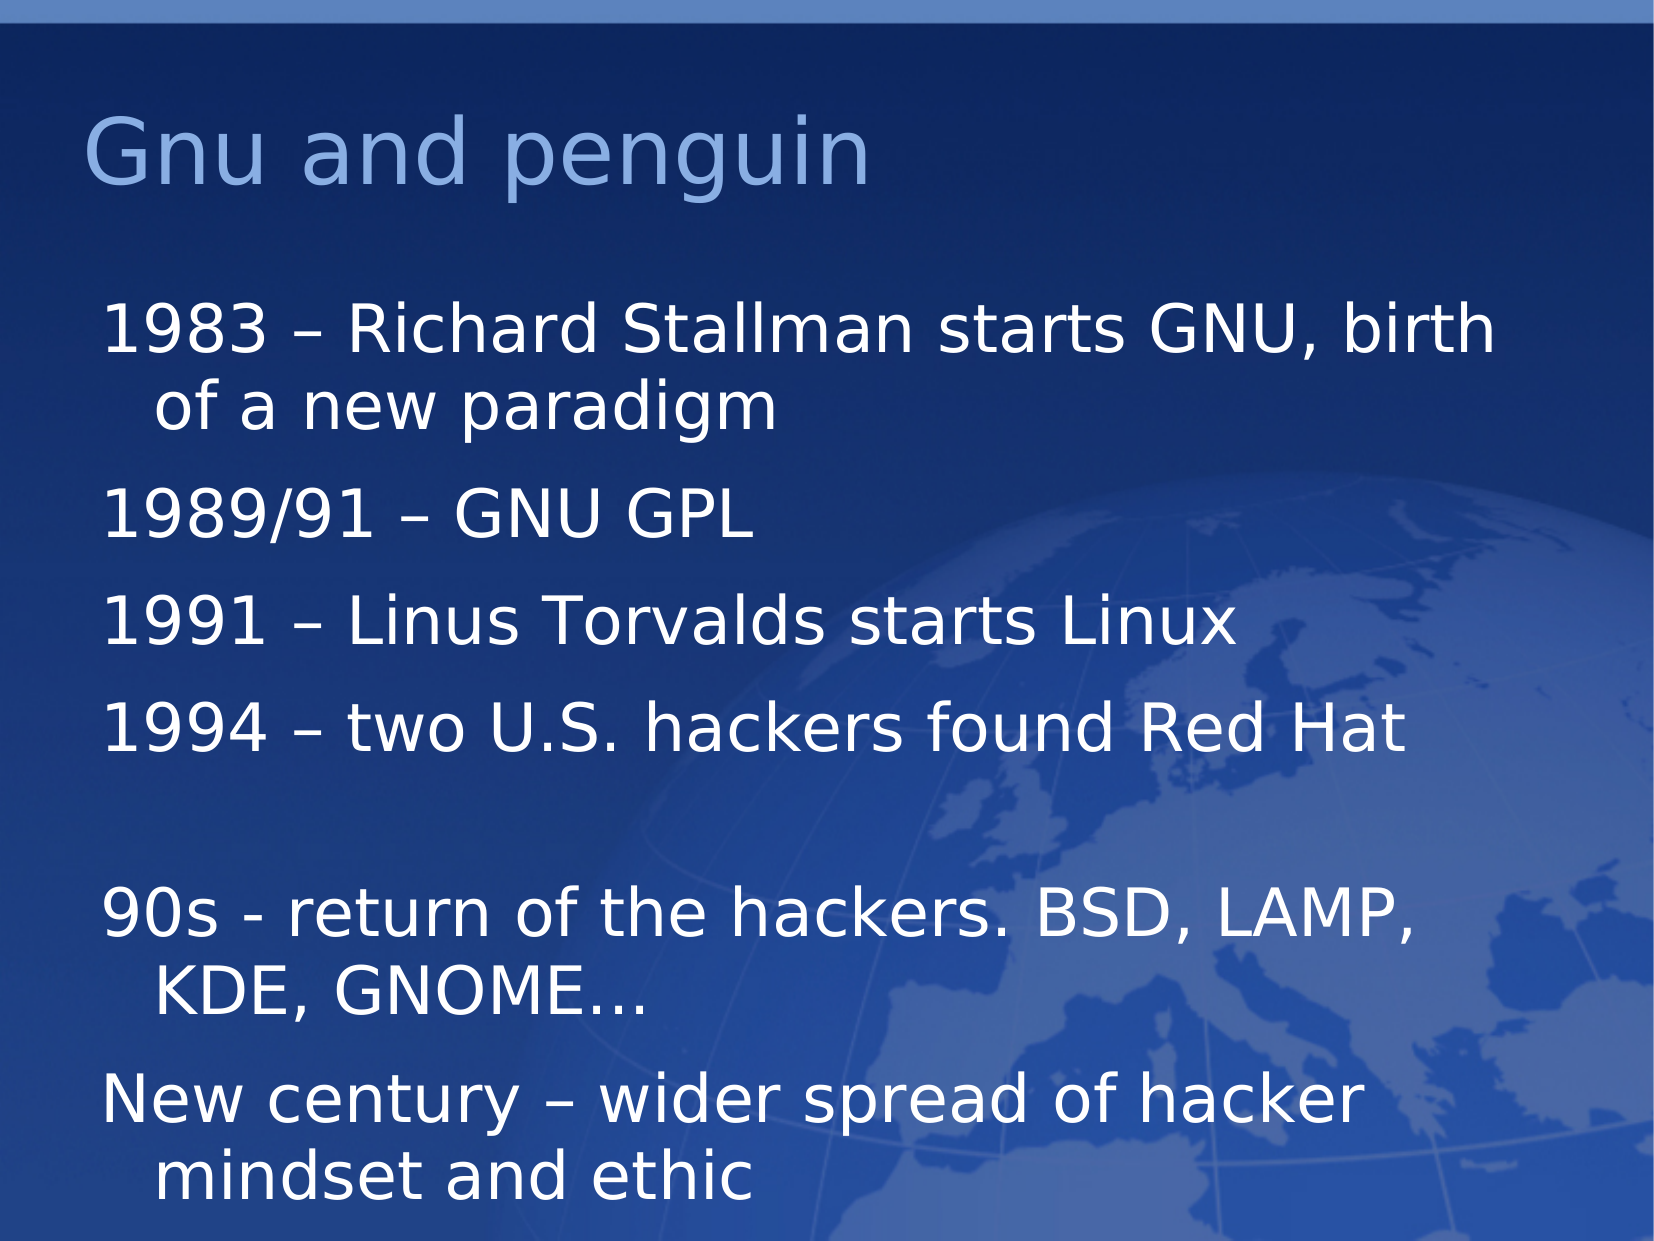

# Gnu and penguin
1983 – Richard Stallman starts GNU, birth of a new paradigm
1989/91 – GNU GPL
1991 – Linus Torvalds starts Linux
1994 – two U.S. hackers found Red Hat
90s - return of the hackers. BSD, LAMP, KDE, GNOME...
New century – wider spread of hacker mindset and ethic